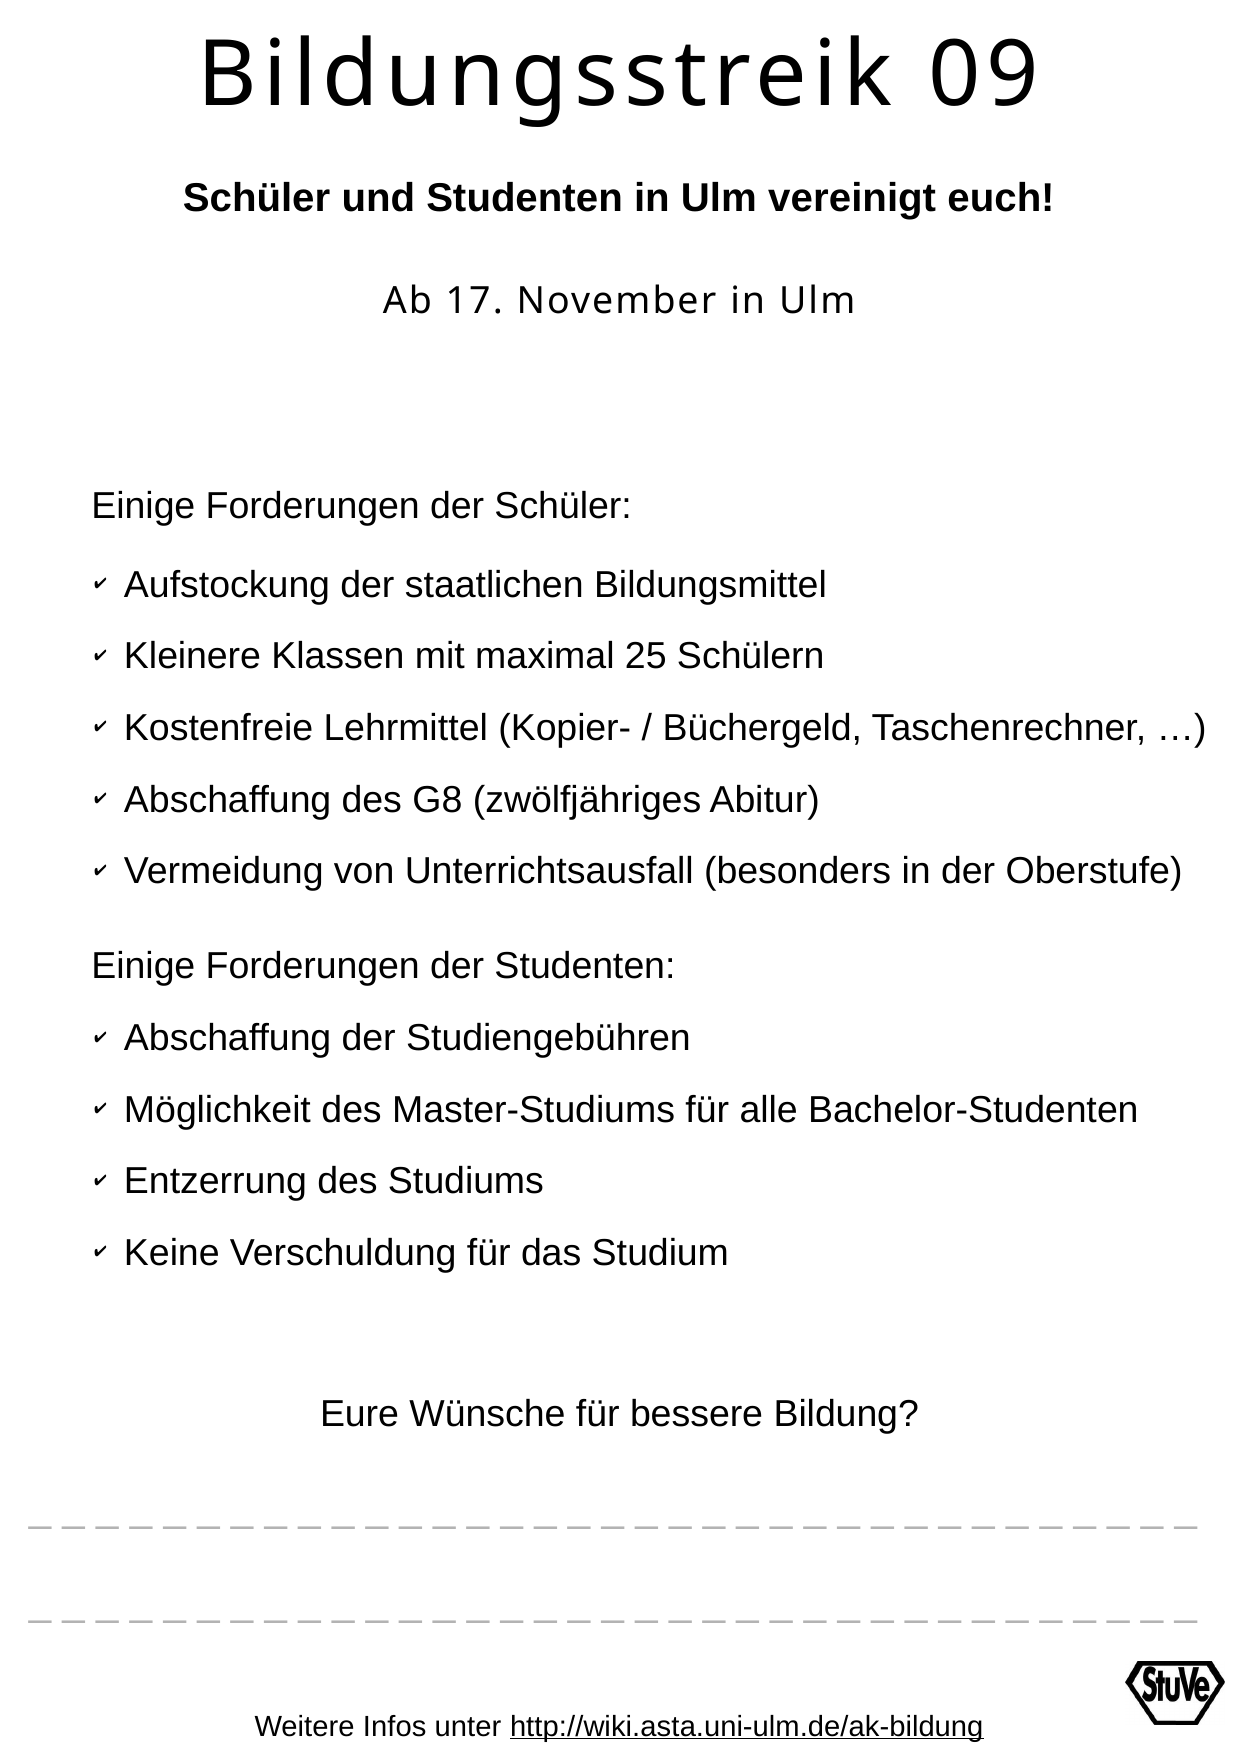

Bildungsstreik 09
Schüler und Studenten in Ulm vereinigt euch!
Ab 17. November in Ulm
Einige Forderungen der Schüler:
# Aufstockung der staatlichen Bildungsmittel
Kleinere Klassen mit maximal 25 Schülern
Kostenfreie Lehrmittel (Kopier- / Büchergeld, Taschenrechner, …)
Abschaffung des G8 (zwölfjähriges Abitur)
Vermeidung von Unterrichtsausfall (besonders in der Oberstufe)
Einige Forderungen der Studenten:
Abschaffung der Studiengebühren
Möglichkeit des Master-Studiums für alle Bachelor-Studenten
Entzerrung des Studiums
Keine Verschuldung für das Studium
Eure Wünsche für bessere Bildung?
_ _ _ _ _ _ _ _ _ _ _ _ _ _ _ _ _ _ _ _ _ _ _ _ _ _ _ _ _ _ _ _ _ _ _
_ _ _ _ _ _ _ _ _ _ _ _ _ _ _ _ _ _ _ _ _ _ _ _ _ _ _ _ _ _ _ _ _ _ _
Weitere Infos unter http://wiki.asta.uni-ulm.de/ak-bildung